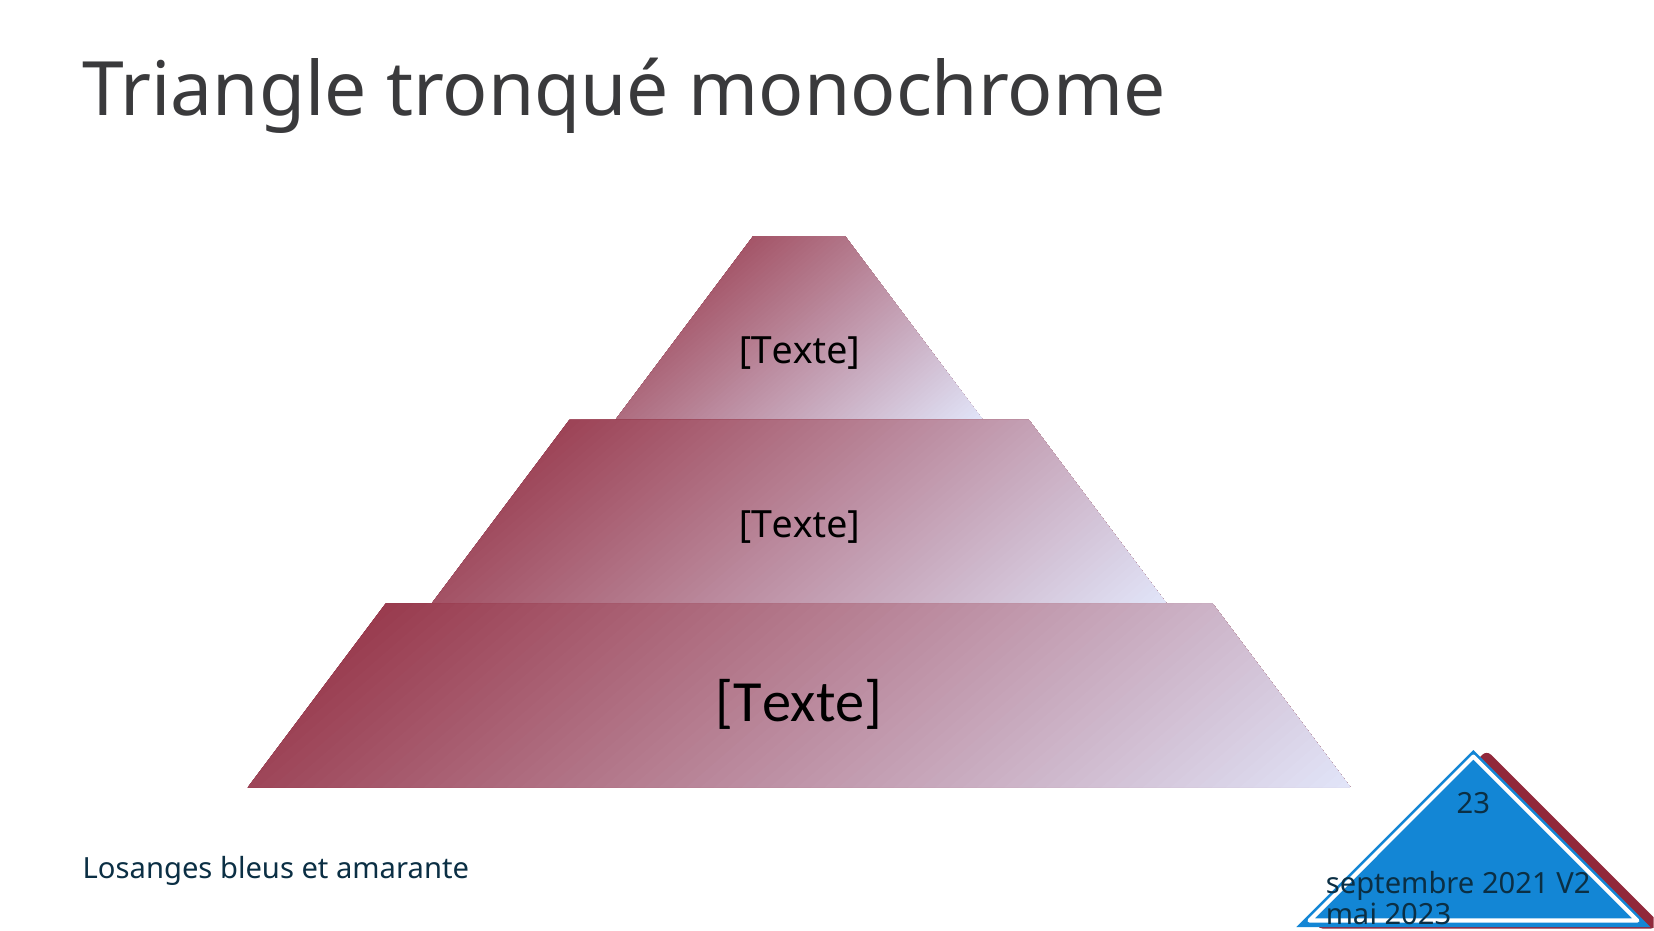

# Triangle tronqué monochrome
[Texte]
[Texte]
[Texte]
23
Losanges bleus et amarante
septembre 2021 V2 mai 2023